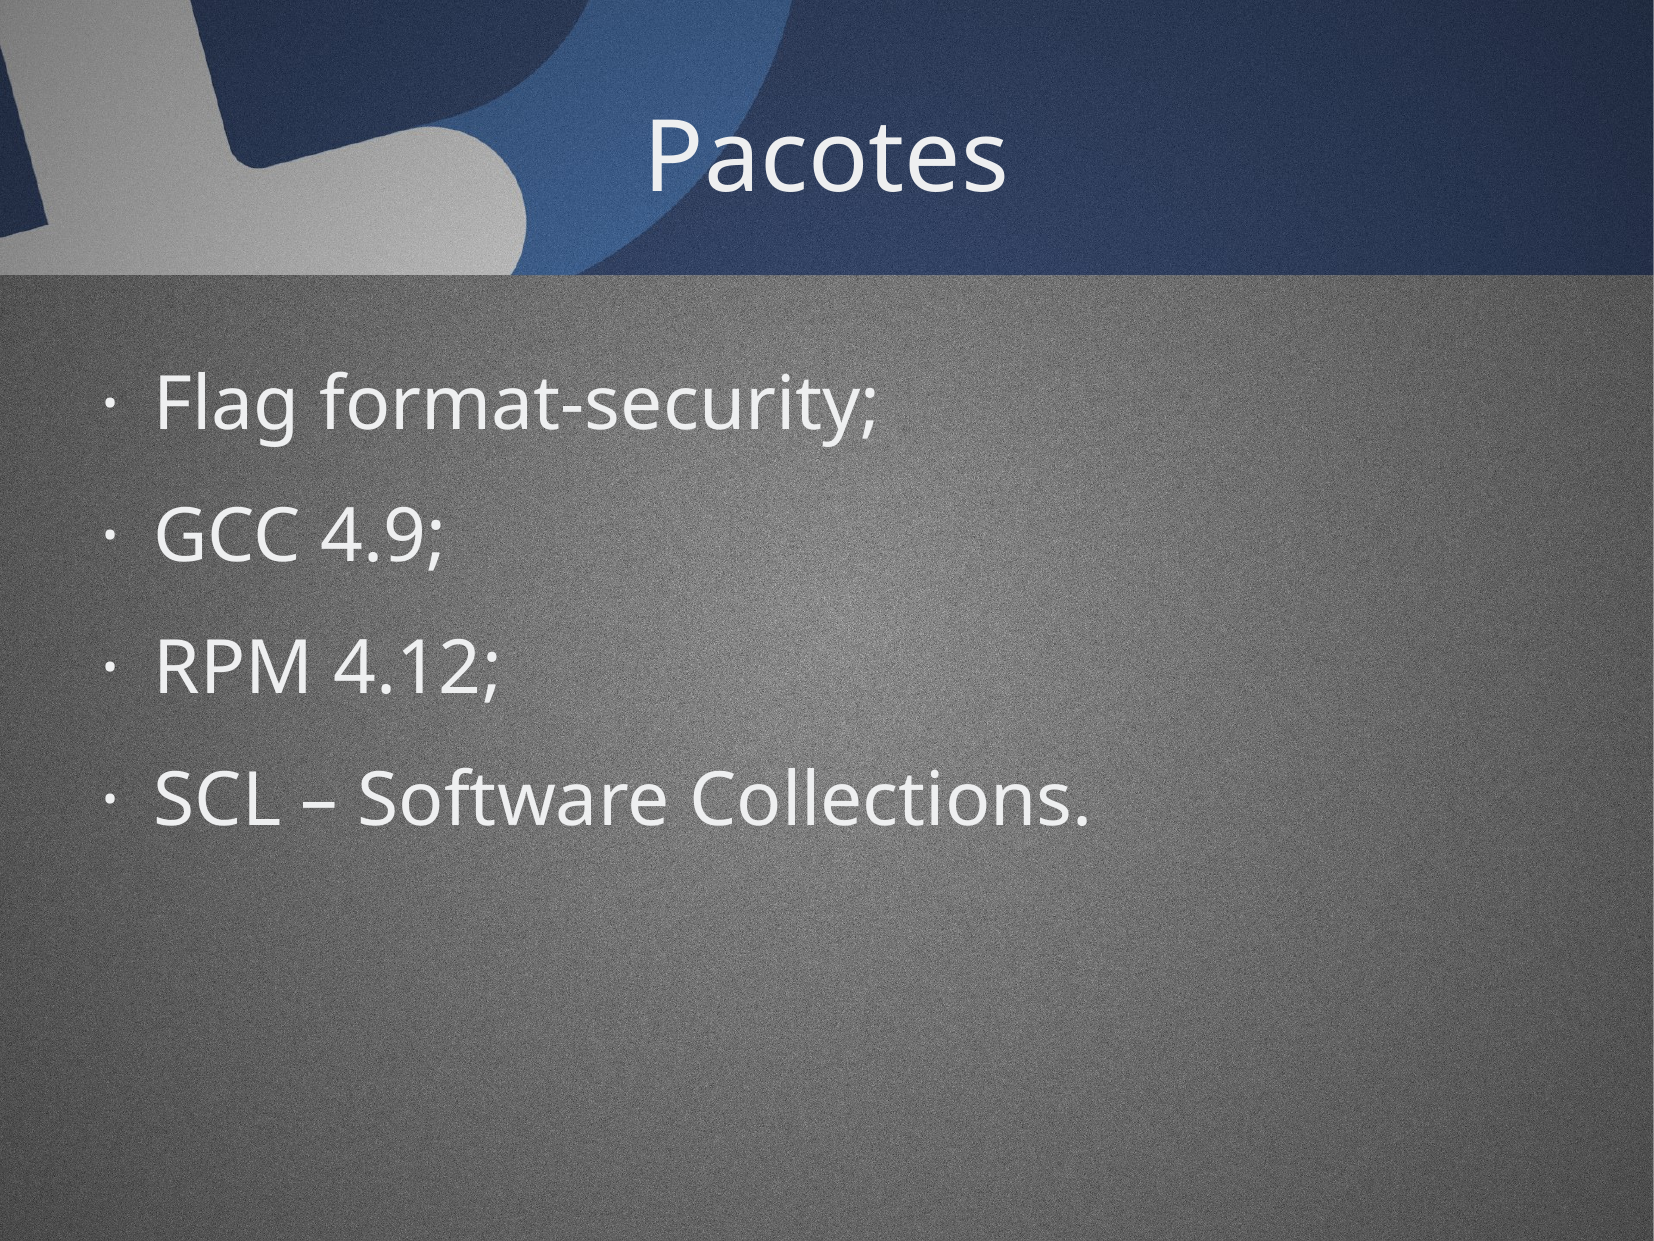

# Pacotes
Flag format-security;
GCC 4.9;
RPM 4.12;
SCL – Software Collections.